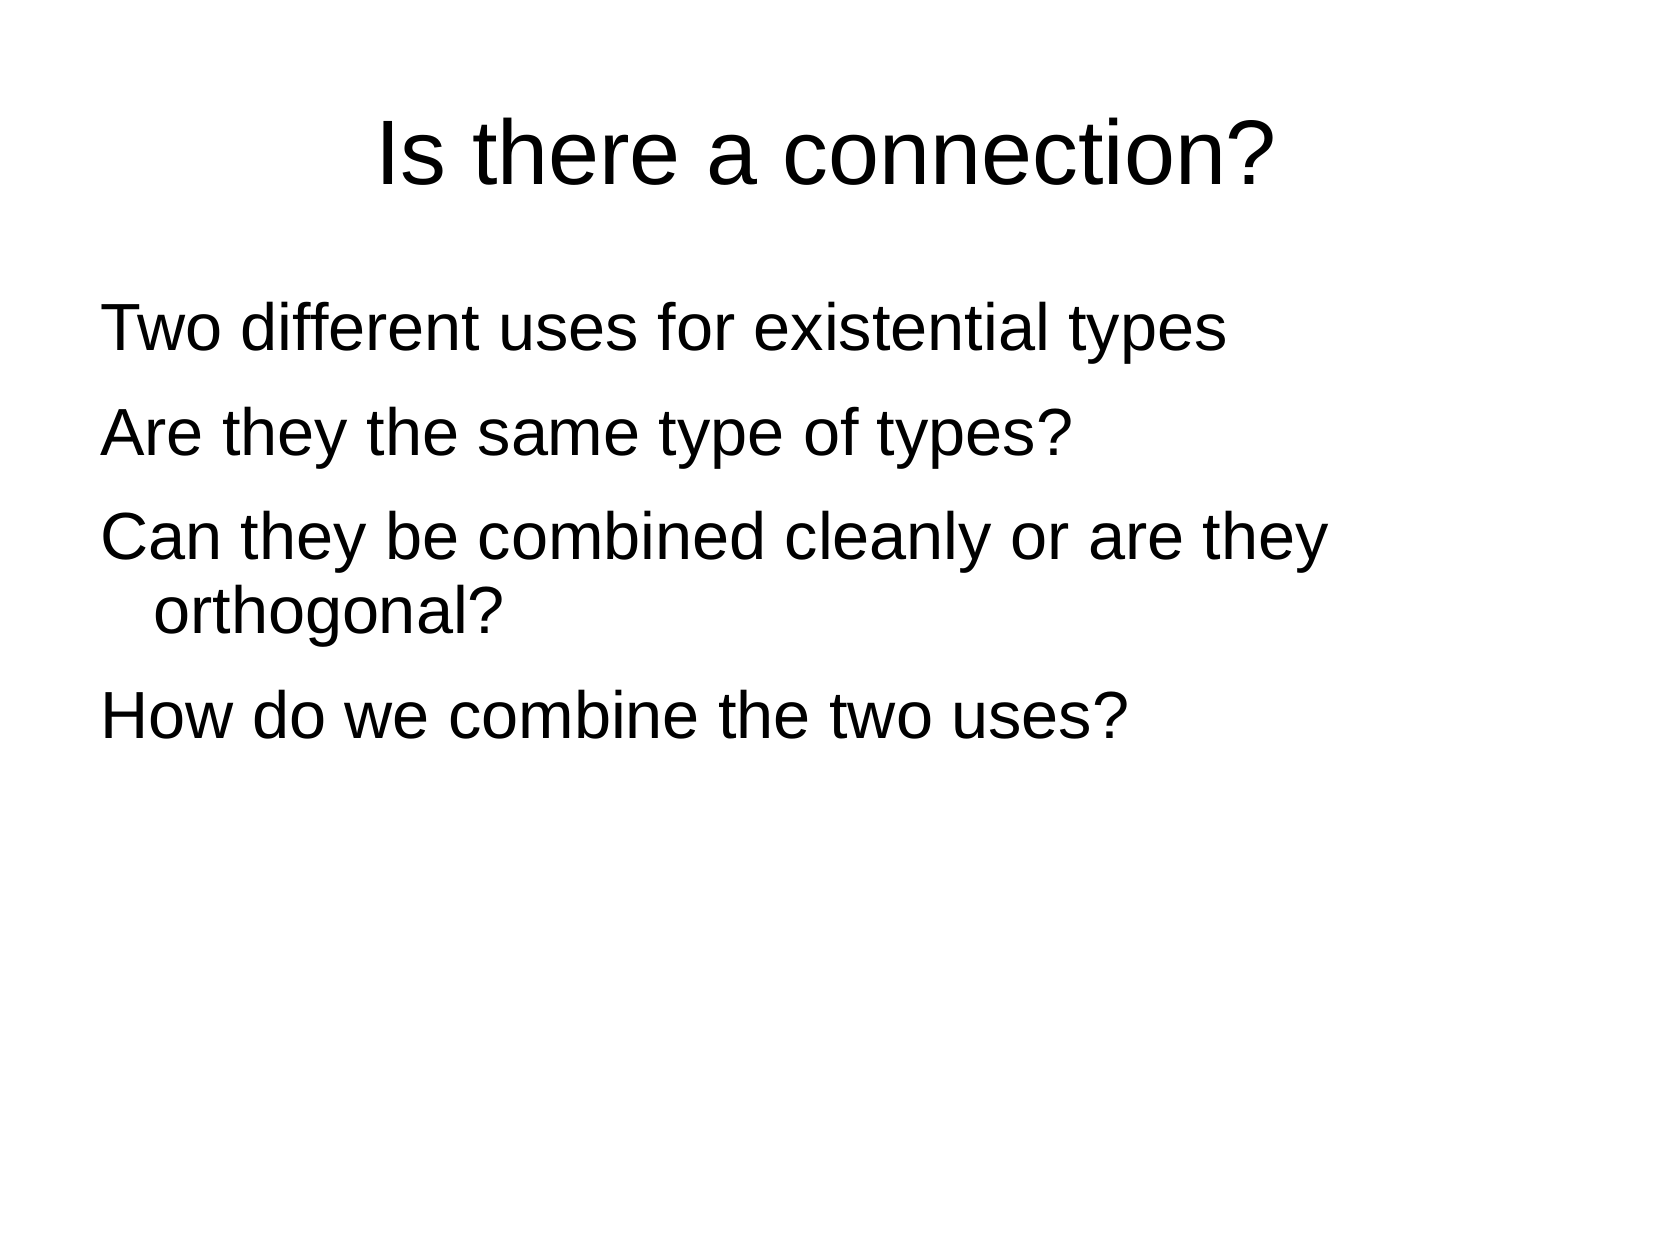

# Is there a connection?
Two different uses for existential types
Are they the same type of types?
Can they be combined cleanly or are they orthogonal?
How do we combine the two uses?